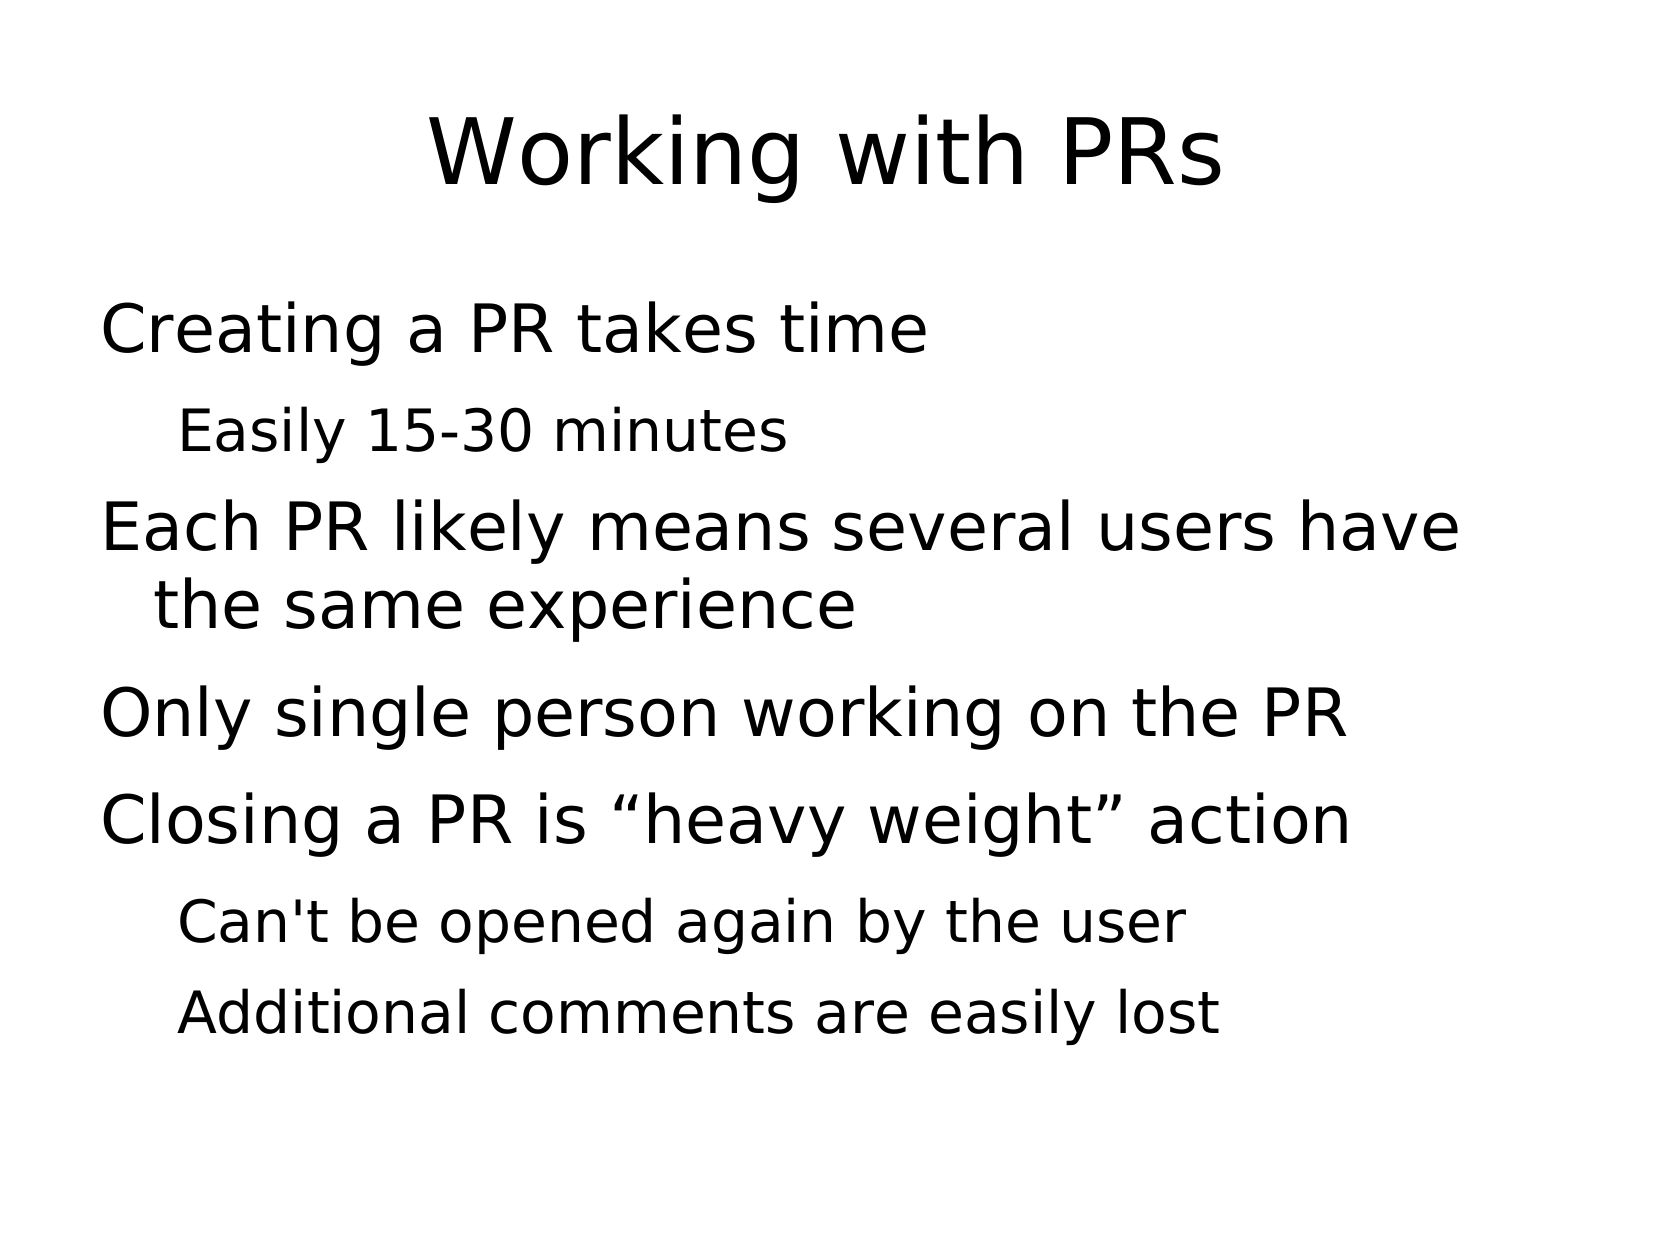

# Working with PRs
Creating a PR takes time
Easily 15-30 minutes
Each PR likely means several users have the same experience
Only single person working on the PR
Closing a PR is “heavy weight” action
Can't be opened again by the user
Additional comments are easily lost